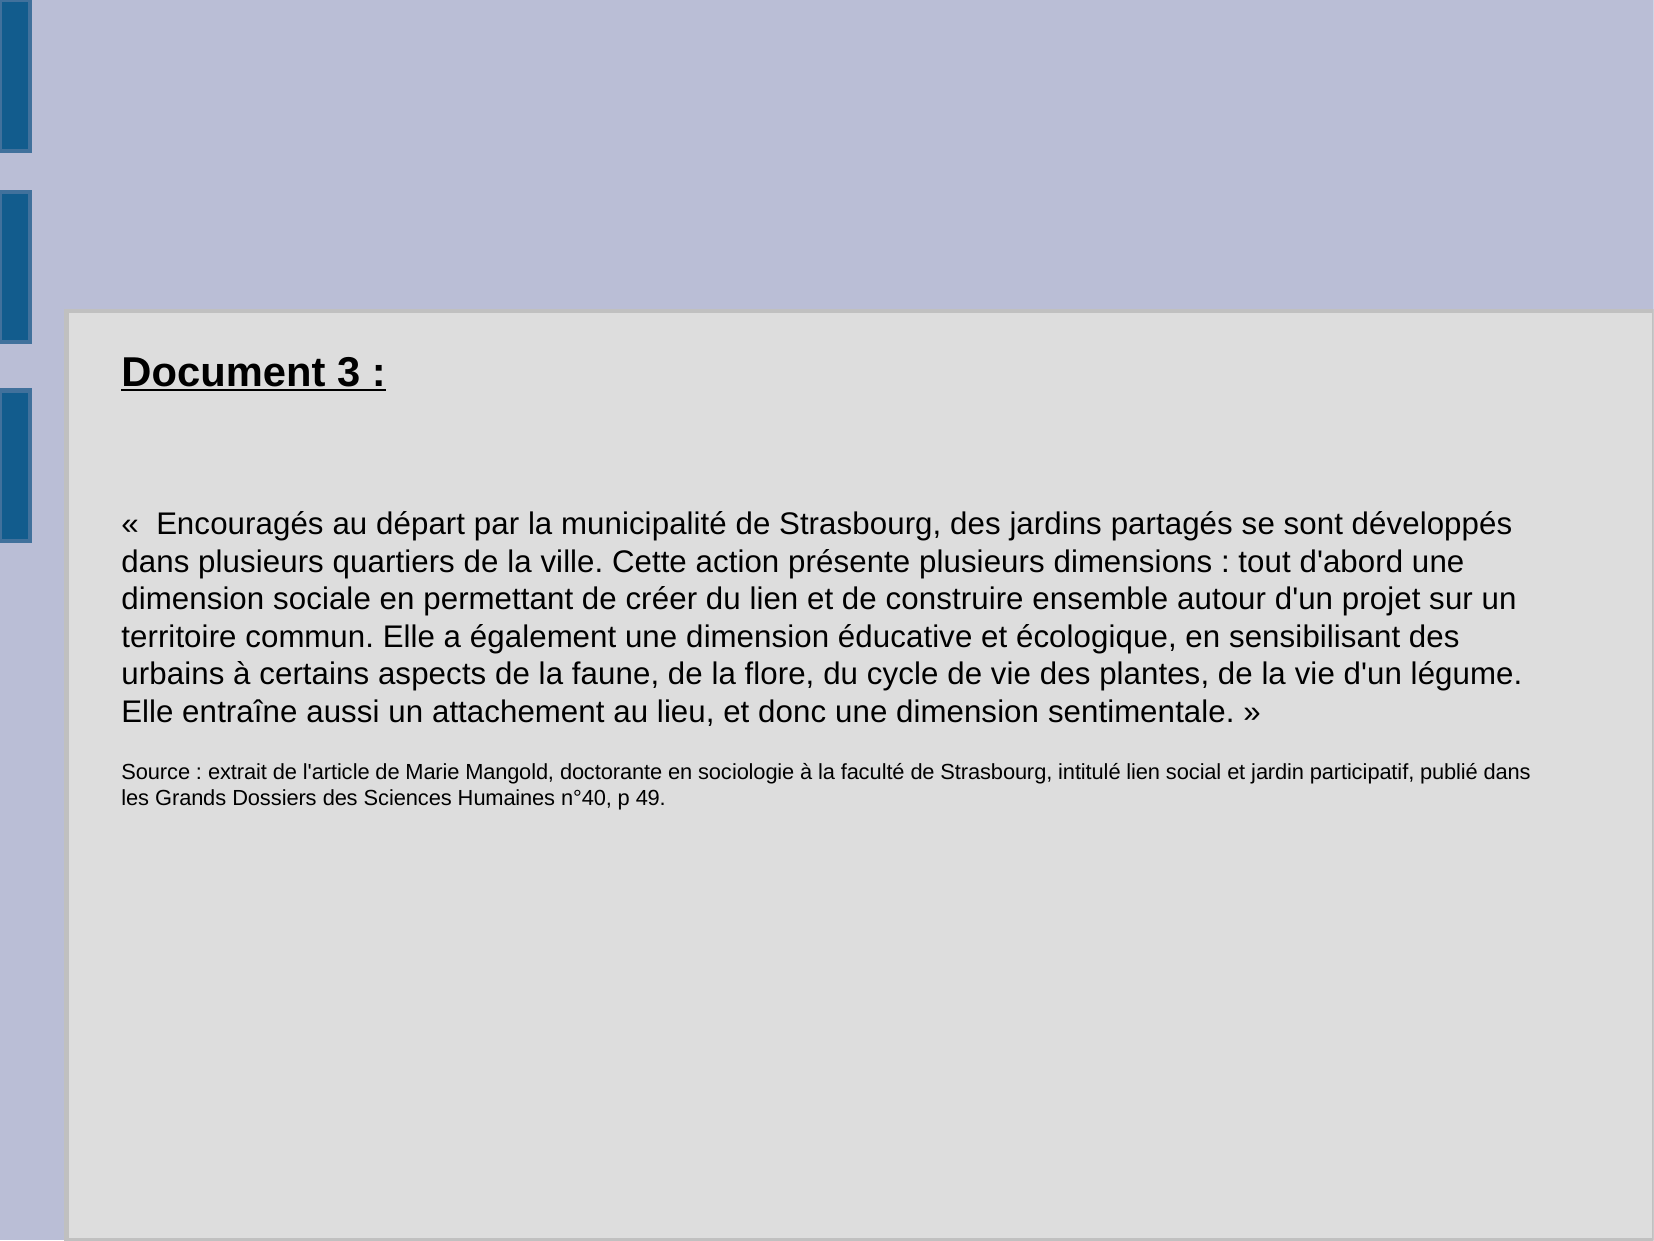

#
Document 3 :
«  Encouragés au départ par la municipalité de Strasbourg, des jardins partagés se sont développés dans plusieurs quartiers de la ville. Cette action présente plusieurs dimensions : tout d'abord une dimension sociale en permettant de créer du lien et de construire ensemble autour d'un projet sur un territoire commun. Elle a également une dimension éducative et écologique, en sensibilisant des urbains à certains aspects de la faune, de la flore, du cycle de vie des plantes, de la vie d'un légume. Elle entraîne aussi un attachement au lieu, et donc une dimension sentimentale. »
Source : extrait de l'article de Marie Mangold, doctorante en sociologie à la faculté de Strasbourg, intitulé lien social et jardin participatif, publié dans les Grands Dossiers des Sciences Humaines n°40, p 49.